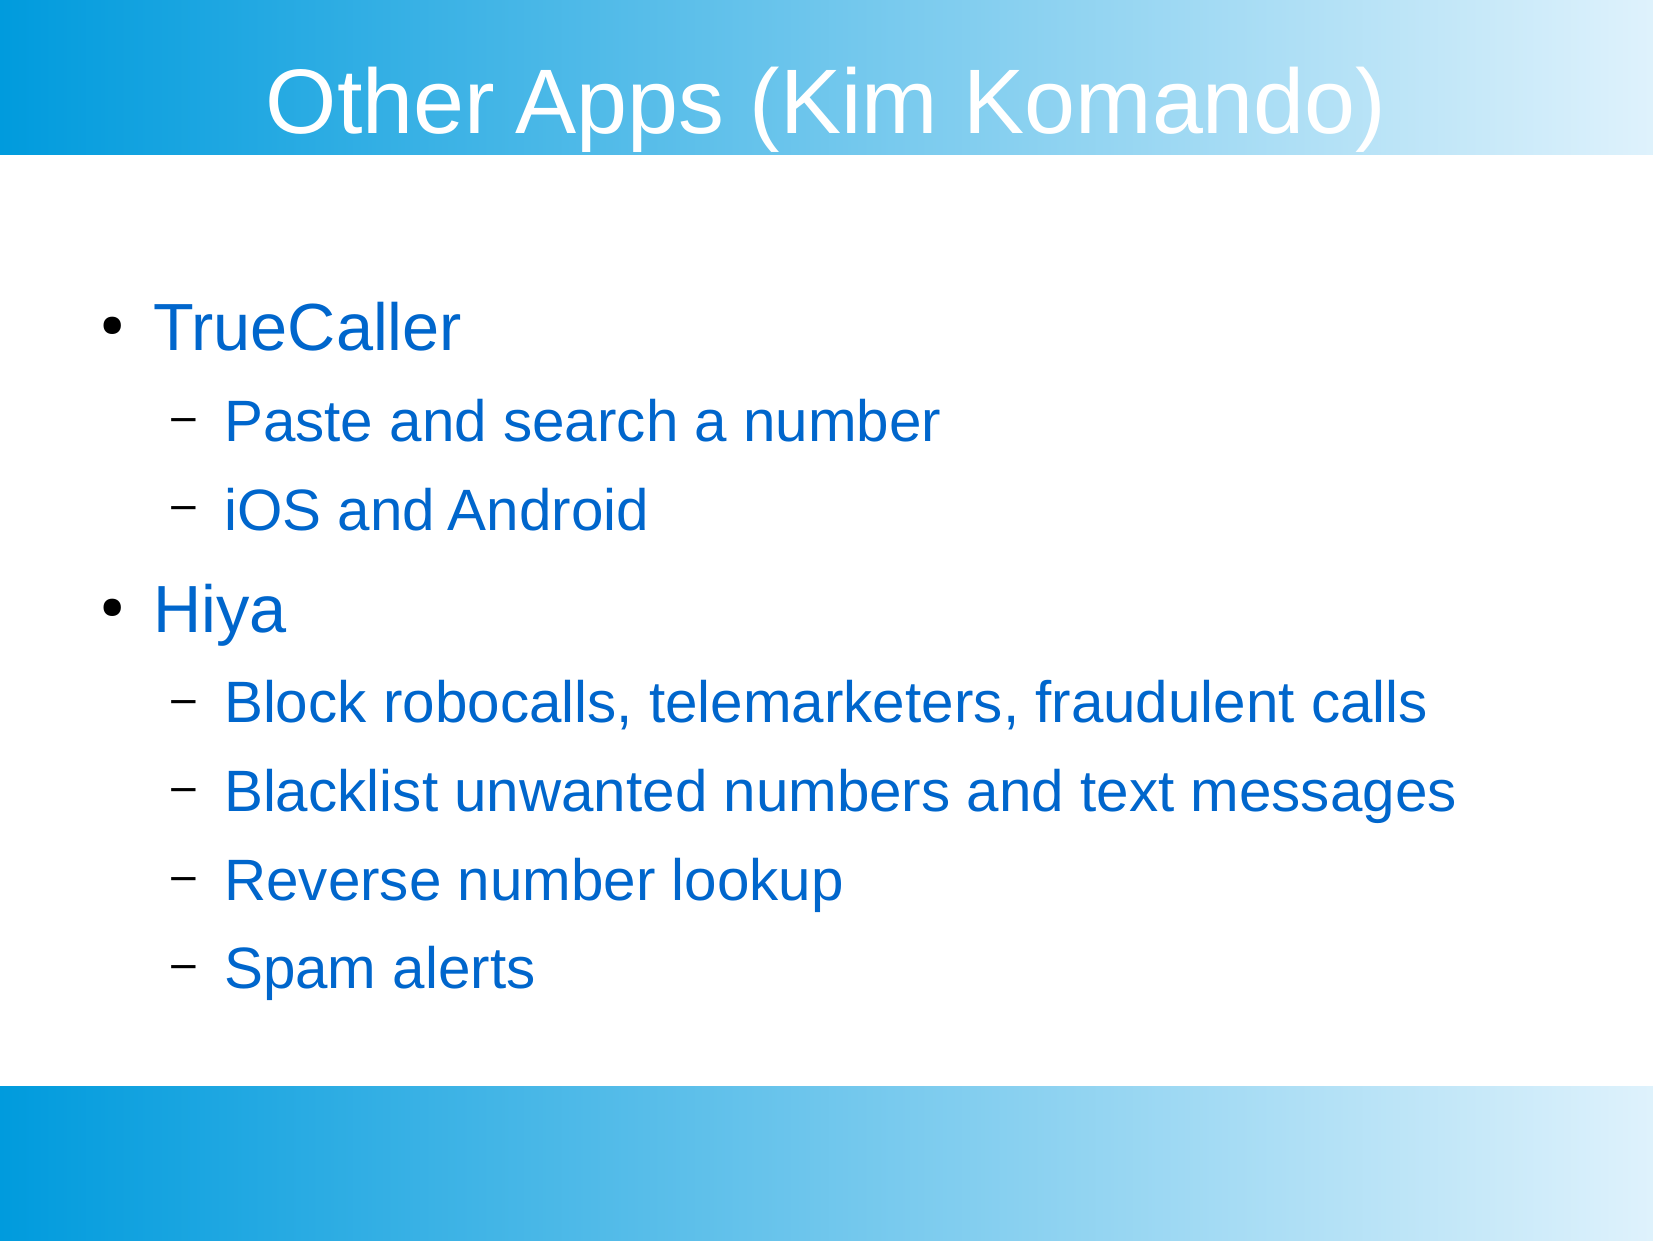

# Other Apps (Kim Komando)
TrueCaller
Paste and search a number
iOS and Android
Hiya
Block robocalls, telemarketers, fraudulent calls
Blacklist unwanted numbers and text messages
Reverse number lookup
Spam alerts